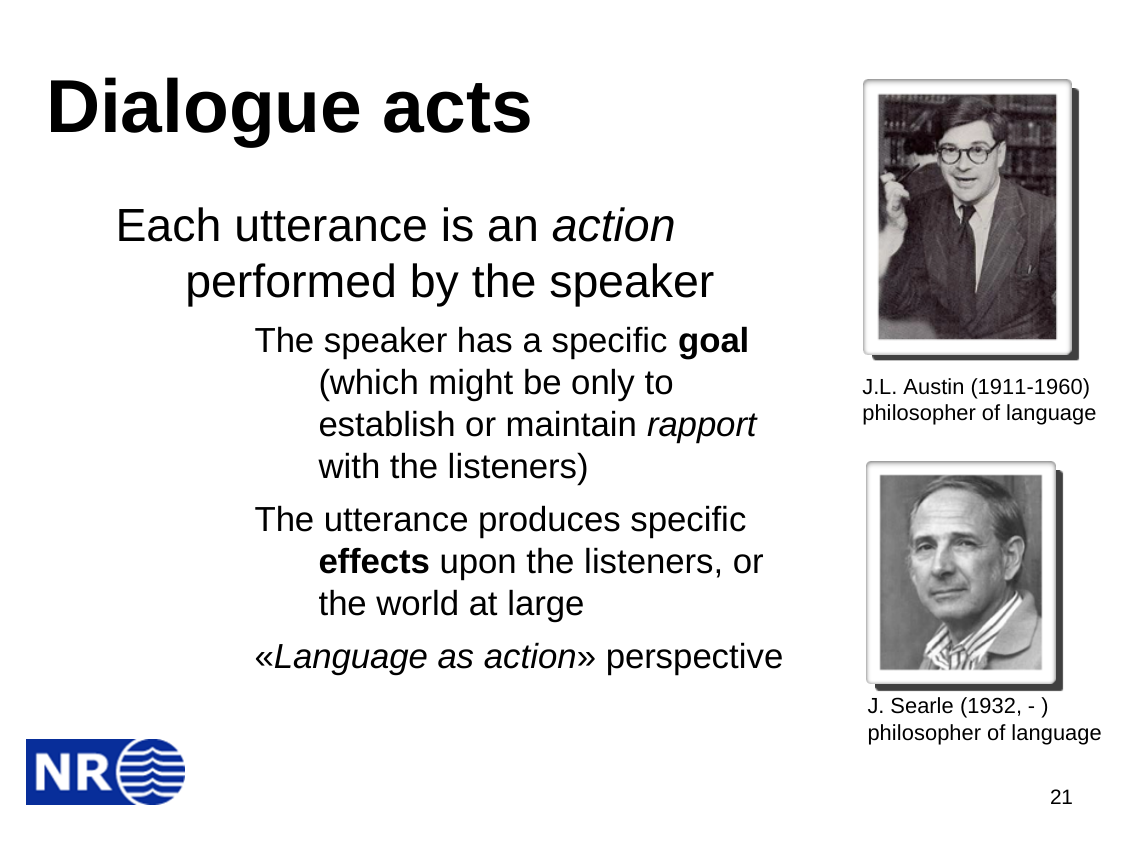

# Dialogue acts
J.L. Austin (1911-1960)
philosopher of language
Each utterance is an action performed by the speaker
The speaker has a specific goal (which might be only to establish or maintain rapport with the listeners)
The utterance produces specific effects upon the listeners, or the world at large
«Language as action» perspective
J. Searle (1932, - )
philosopher of language
21
[J. L. Austin (1955), How to do things with words.]